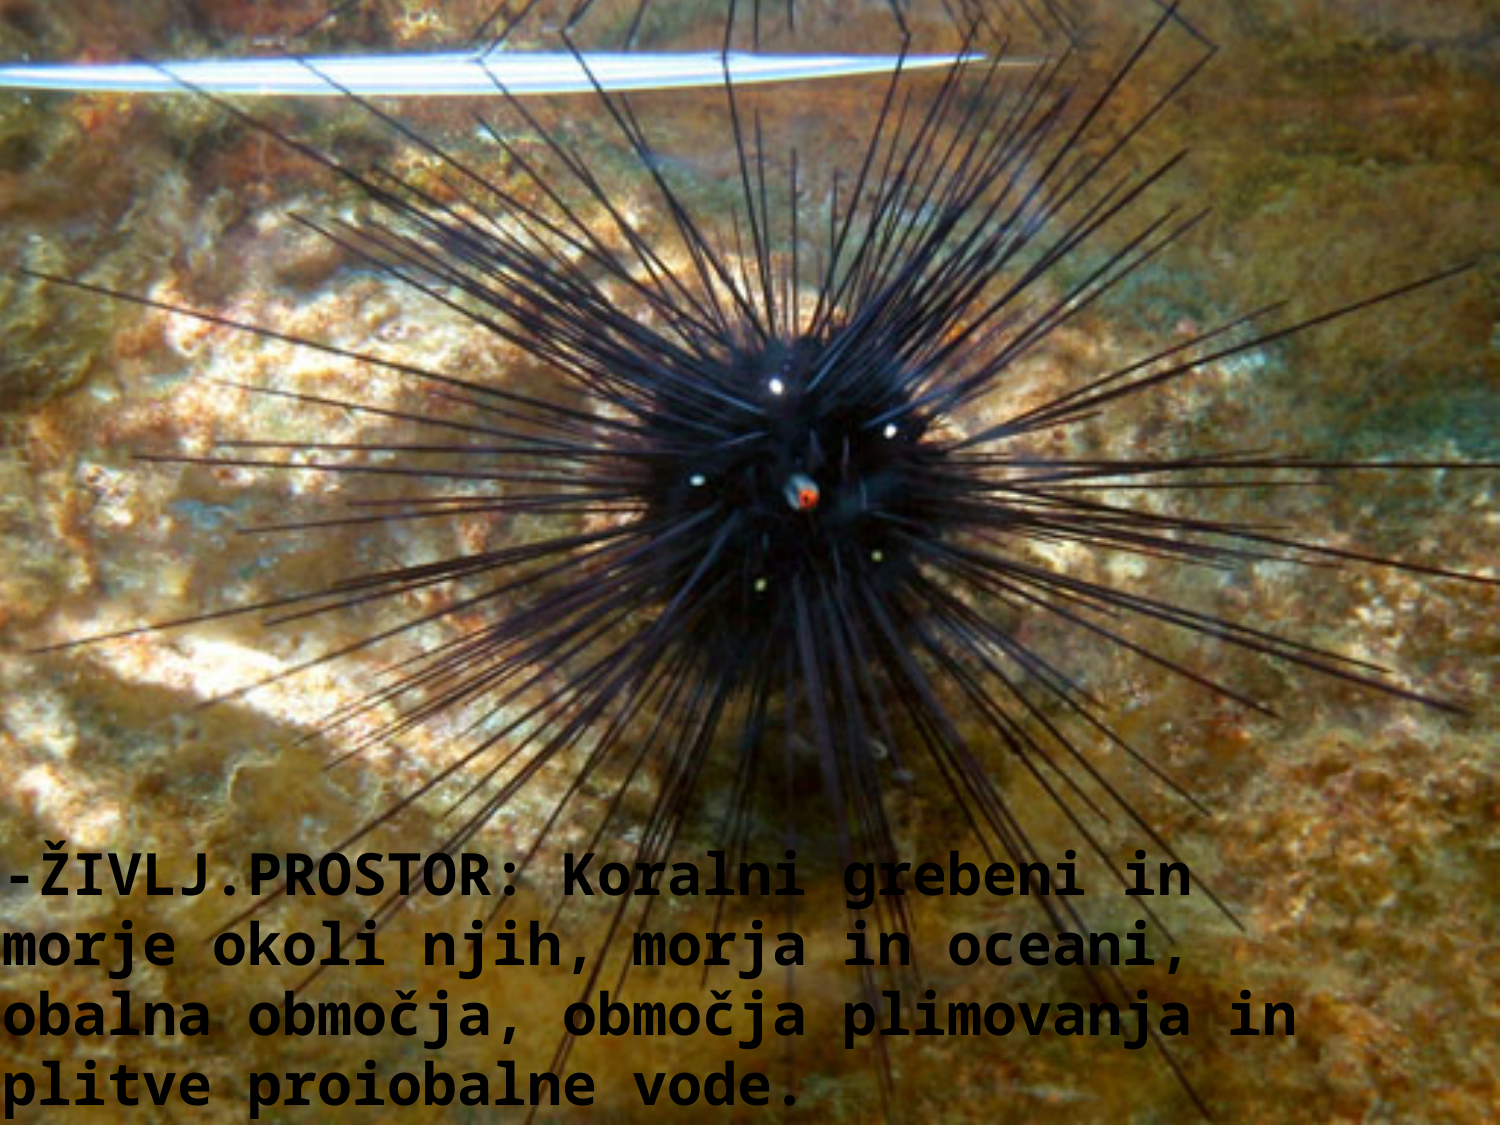

-ŽIVLJ.PROSTOR: Koralni grebeni in morje okoli njih, morja in oceani, obalna območja, območja plimovanja in plitve proiobalne vode.